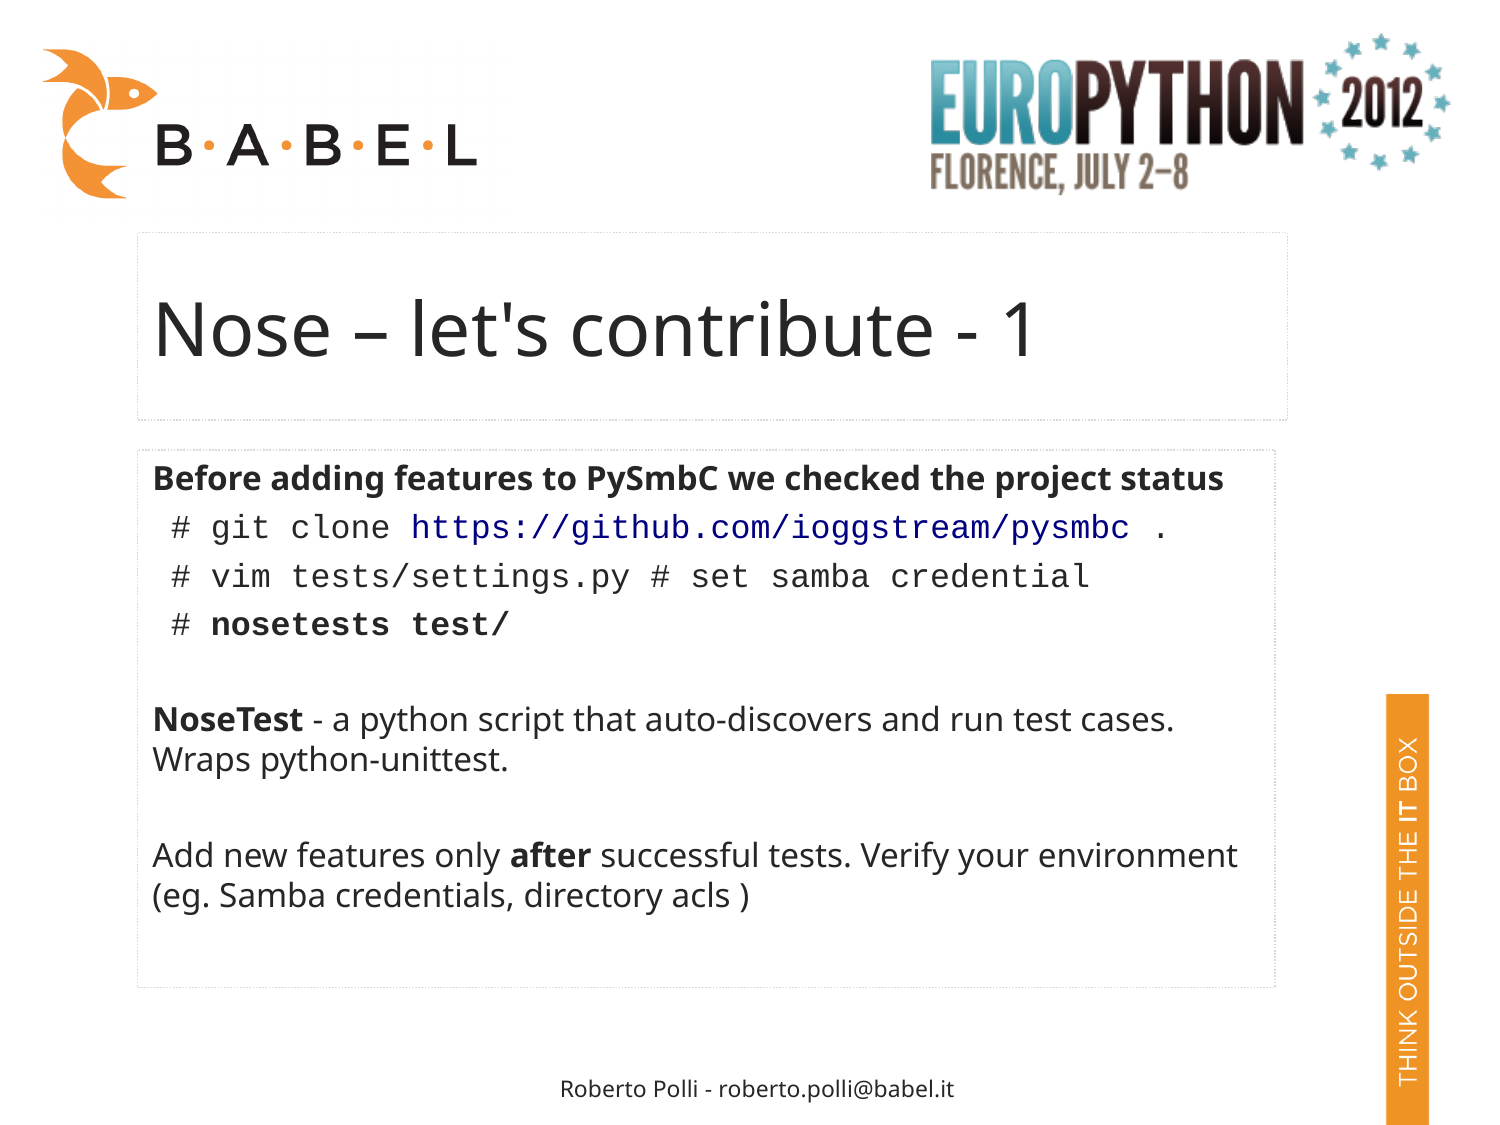

# Nose – let's contribute - 1
Before adding features to PySmbC we checked the project status
# git clone https://github.com/ioggstream/pysmbc .
# vim tests/settings.py # set samba credential
# nosetests test/
NoseTest - a python script that auto-discovers and run test cases. Wraps python-unittest.
Add new features only after successful tests. Verify your environment (eg. Samba credentials, directory acls )